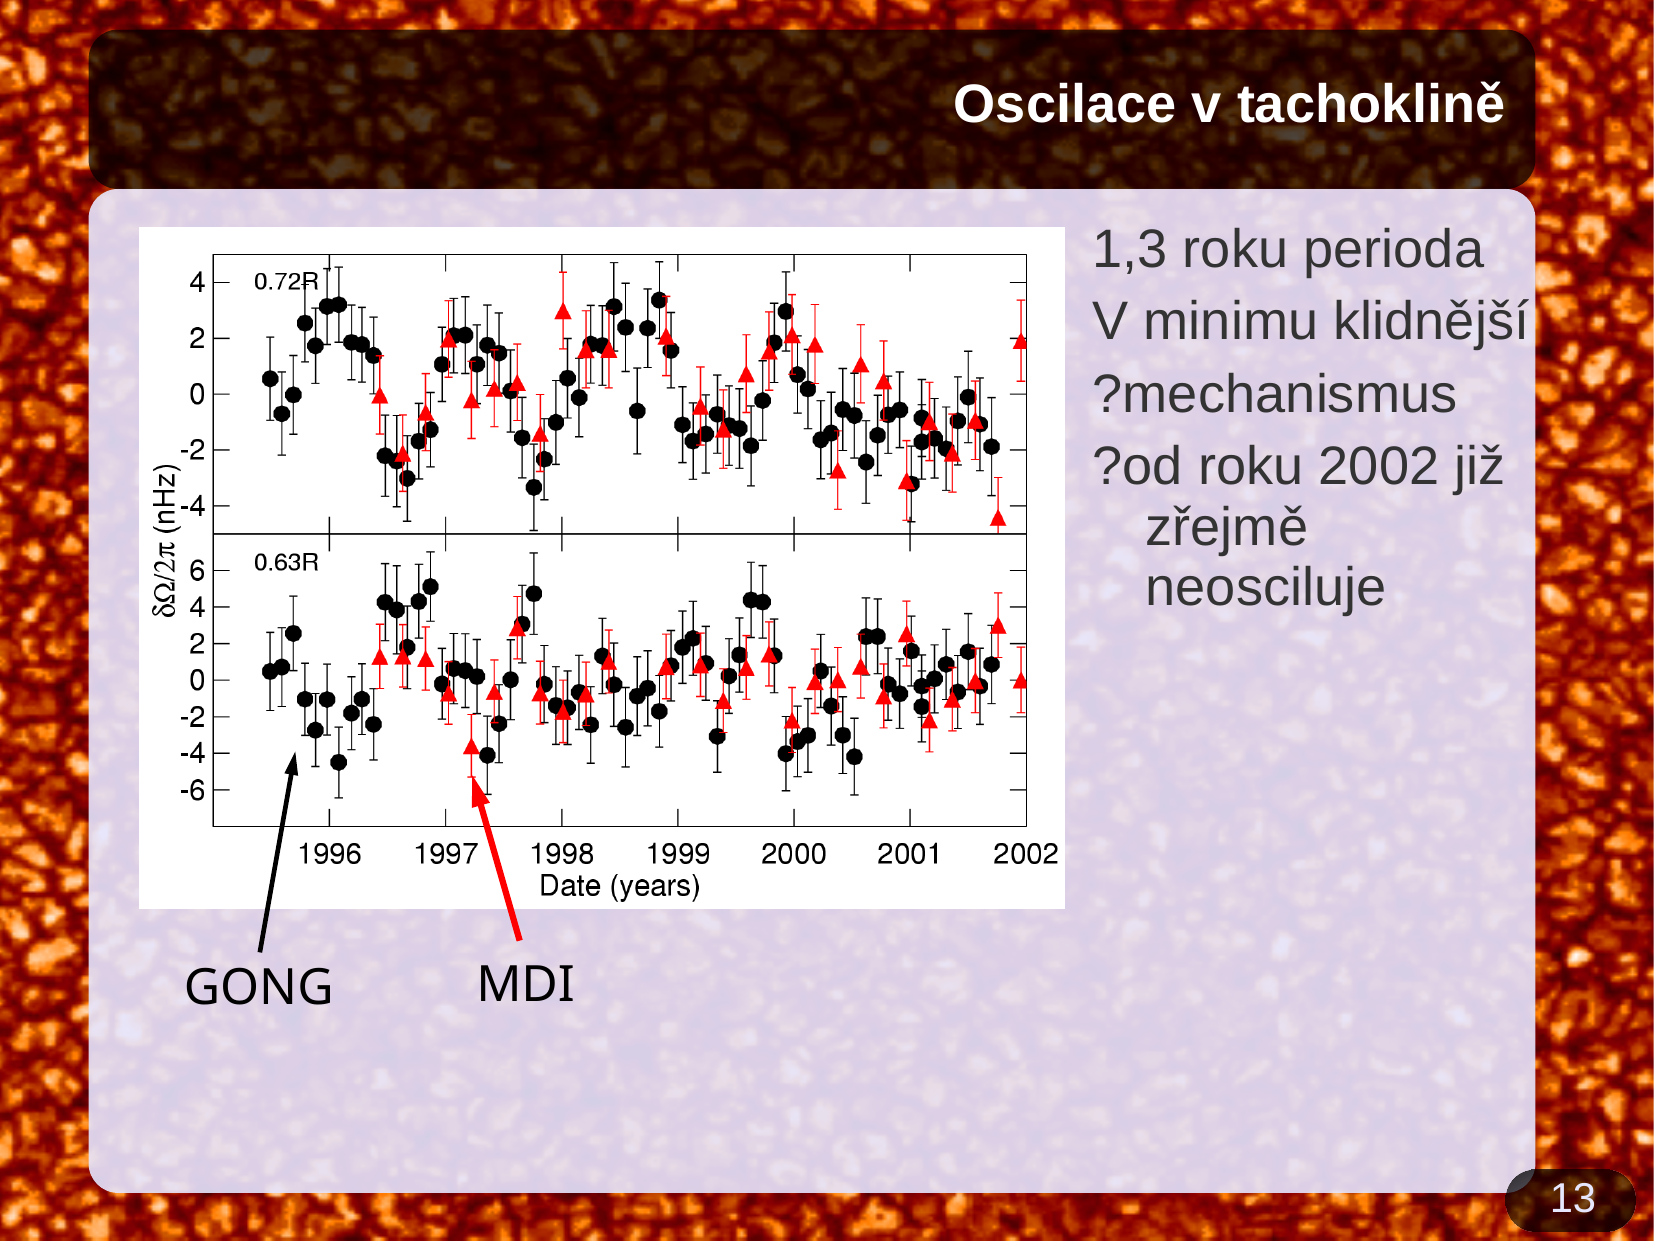

# Oscilace v tachoklině
1,3 roku perioda
V minimu klidnější
?mechanismus
?od roku 2002 již zřejmě neosciluje
MDI
GONG